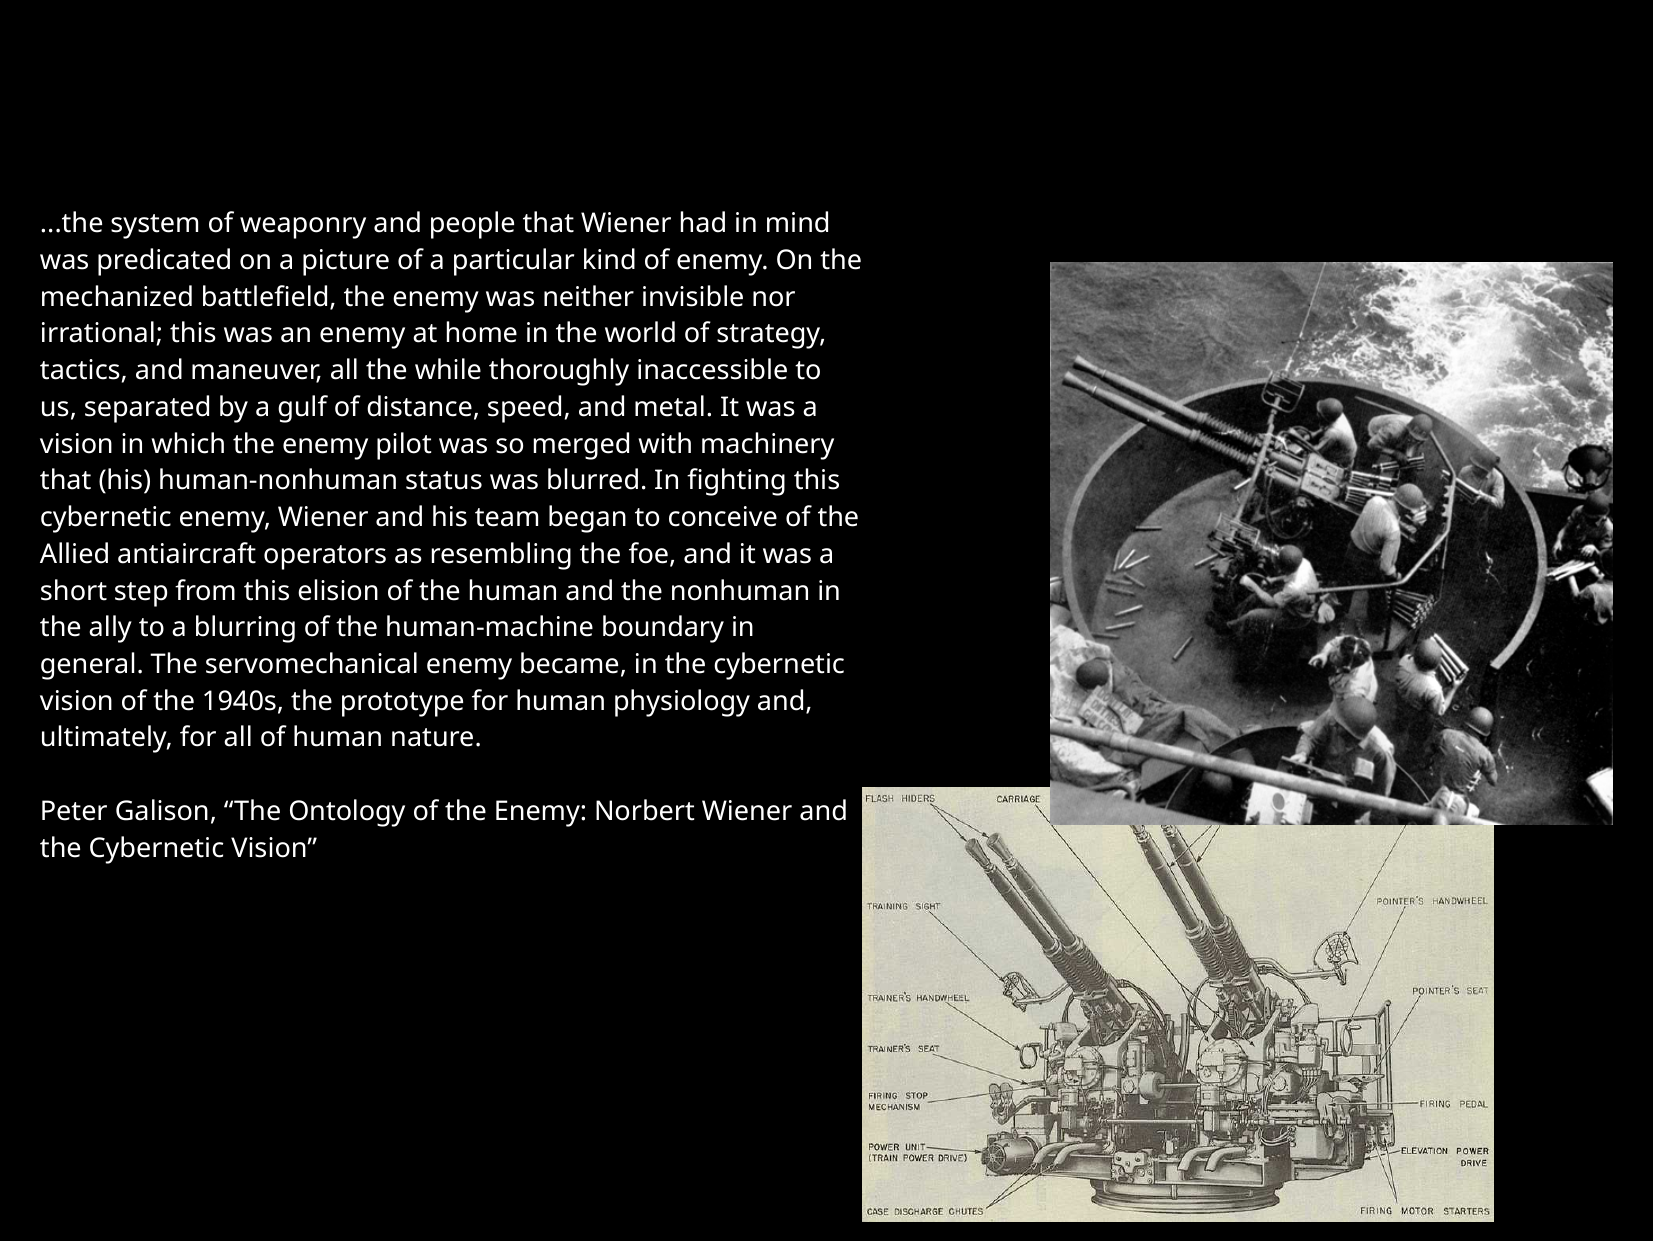

...the system of weaponry and people that Wiener had in mind was predicated on a picture of a particular kind of enemy. On the mechanized battlefield, the enemy was neither invisible nor irrational; this was an enemy at home in the world of strategy, tactics, and maneuver, all the while thoroughly inaccessible to us, separated by a gulf of distance, speed, and metal. It was a vision in which the enemy pilot was so merged with machinery that (his) human-nonhuman status was blurred. In fighting this cybernetic enemy, Wiener and his team began to conceive of the Allied antiaircraft operators as resembling the foe, and it was a short step from this elision of the human and the nonhuman in the ally to a blurring of the human-machine boundary in general. The servomechanical enemy became, in the cybernetic vision of the 1940s, the prototype for human physiology and, ultimately, for all of human nature.
Peter Galison, “The Ontology of the Enemy: Norbert Wiener and the Cybernetic Vision”